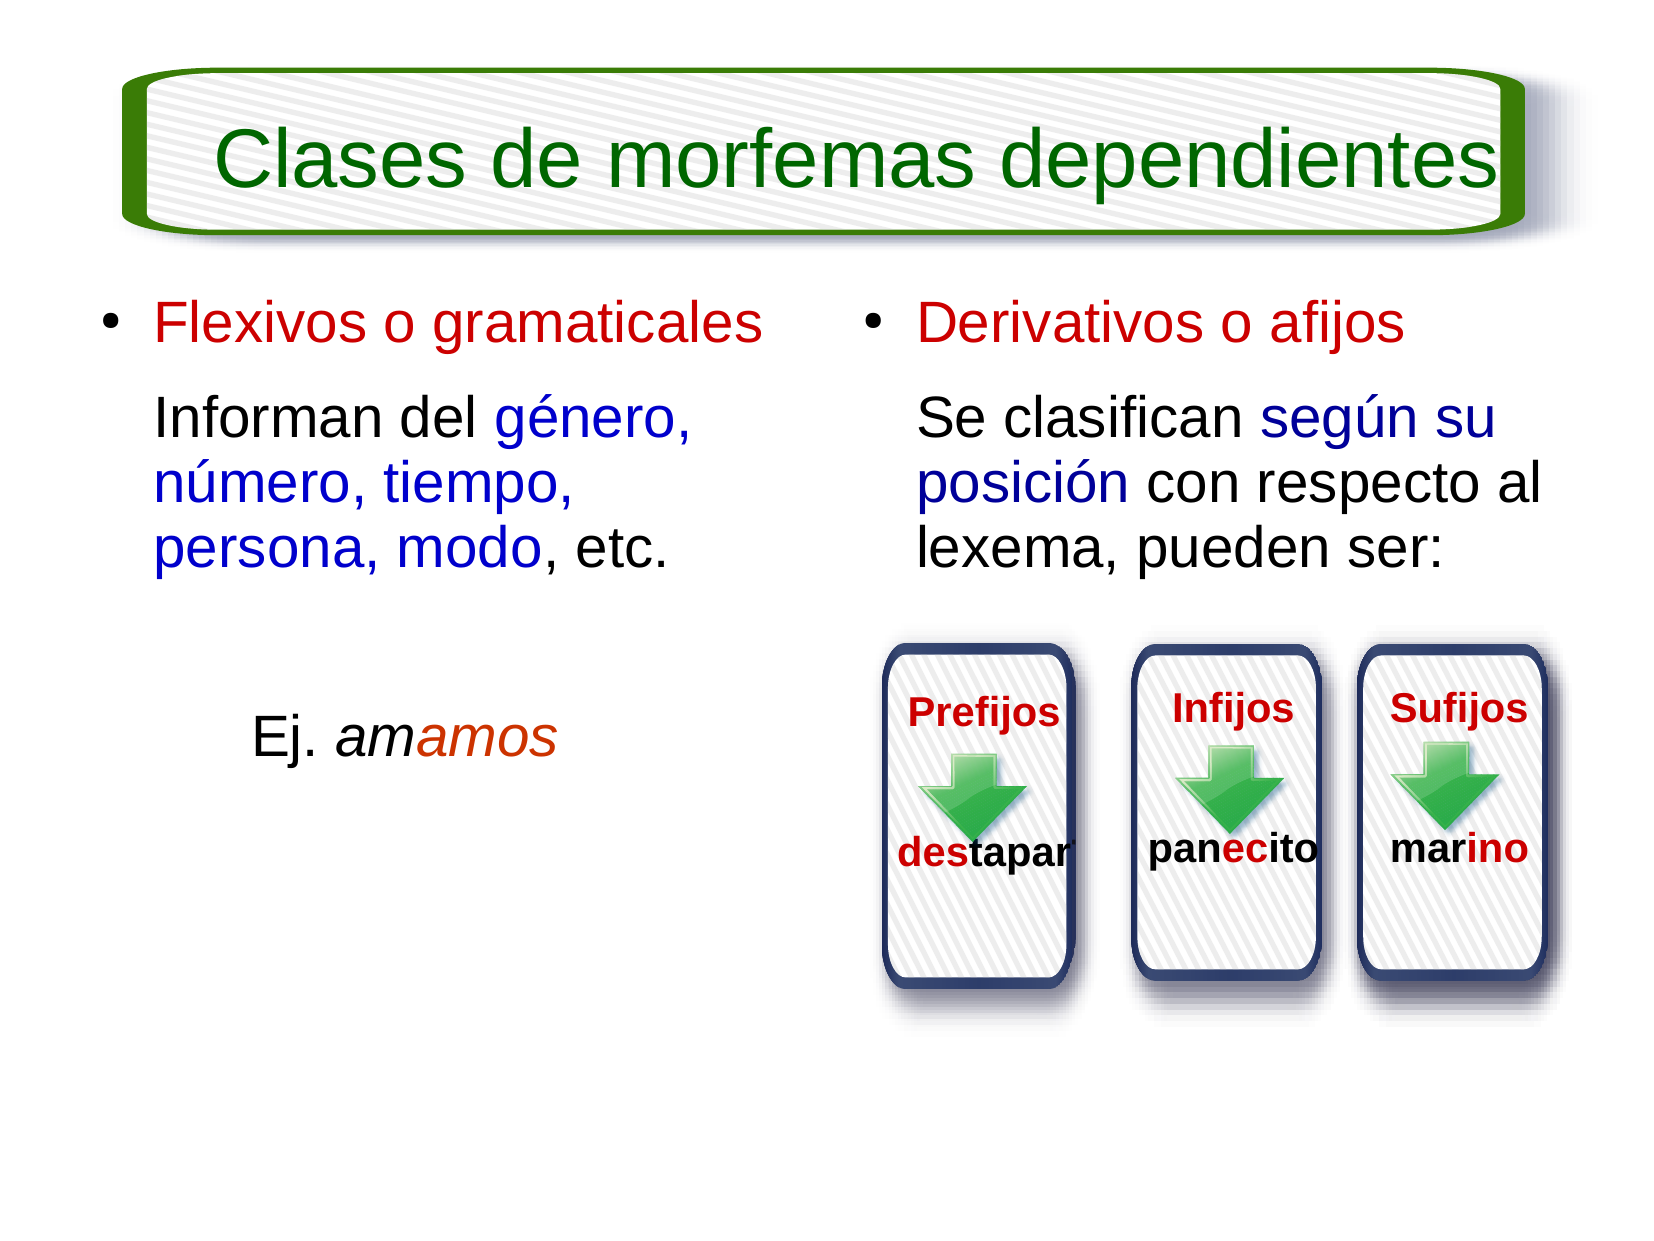

#
Clases de morfemas dependientes
Flexivos o gramaticales
Informan del género, número, tiempo, persona, modo, etc.
 Ej. amamos
Derivativos o afijos
Se clasifican según su posición con respecto al lexema, pueden ser:
Prefijos
destapar
Prefijos
Destapar
Infijos
panecito
Infijos
panecito
Sufijos
Sufijos
marino
Infijos